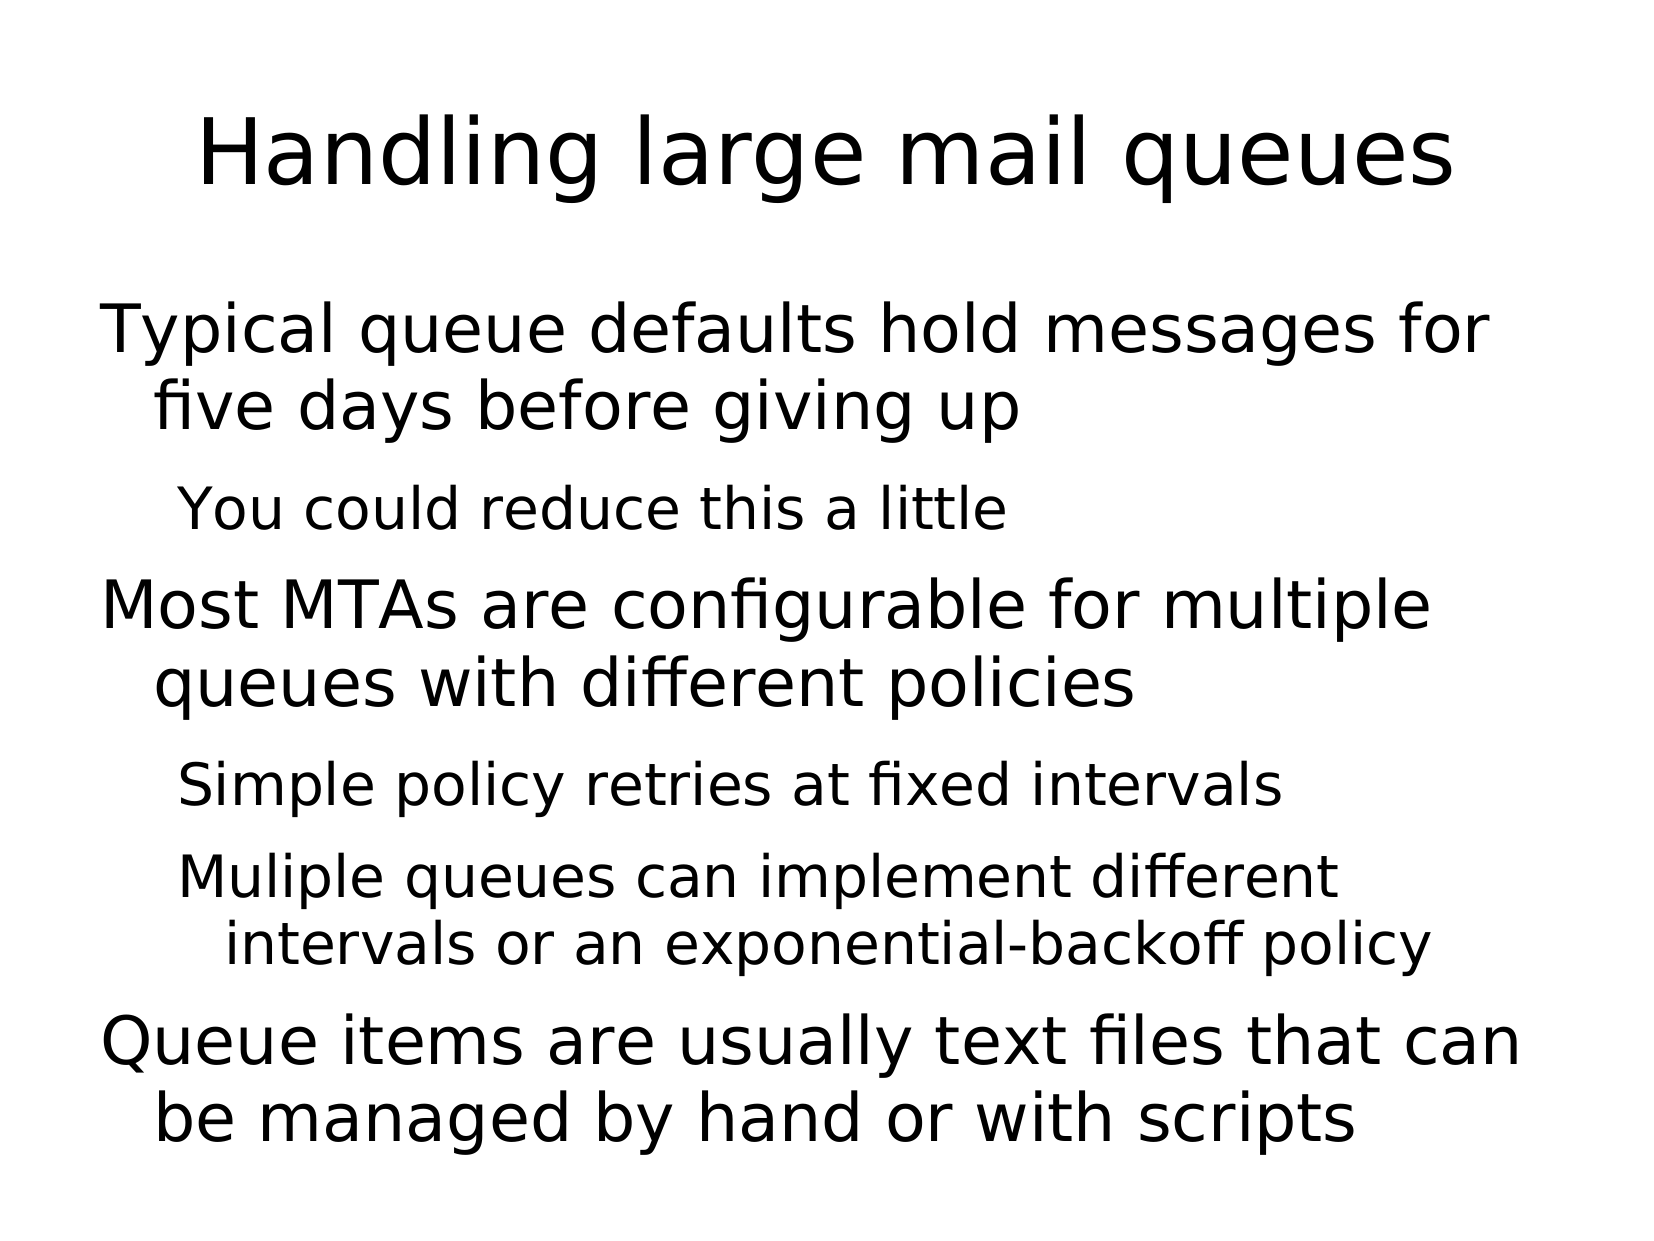

# Handling large mail queues
Typical queue defaults hold messages for five days before giving up
You could reduce this a little
Most MTAs are configurable for multiple queues with different policies
Simple policy retries at fixed intervals
Muliple queues can implement different intervals or an exponential-backoff policy
Queue items are usually text files that can be managed by hand or with scripts